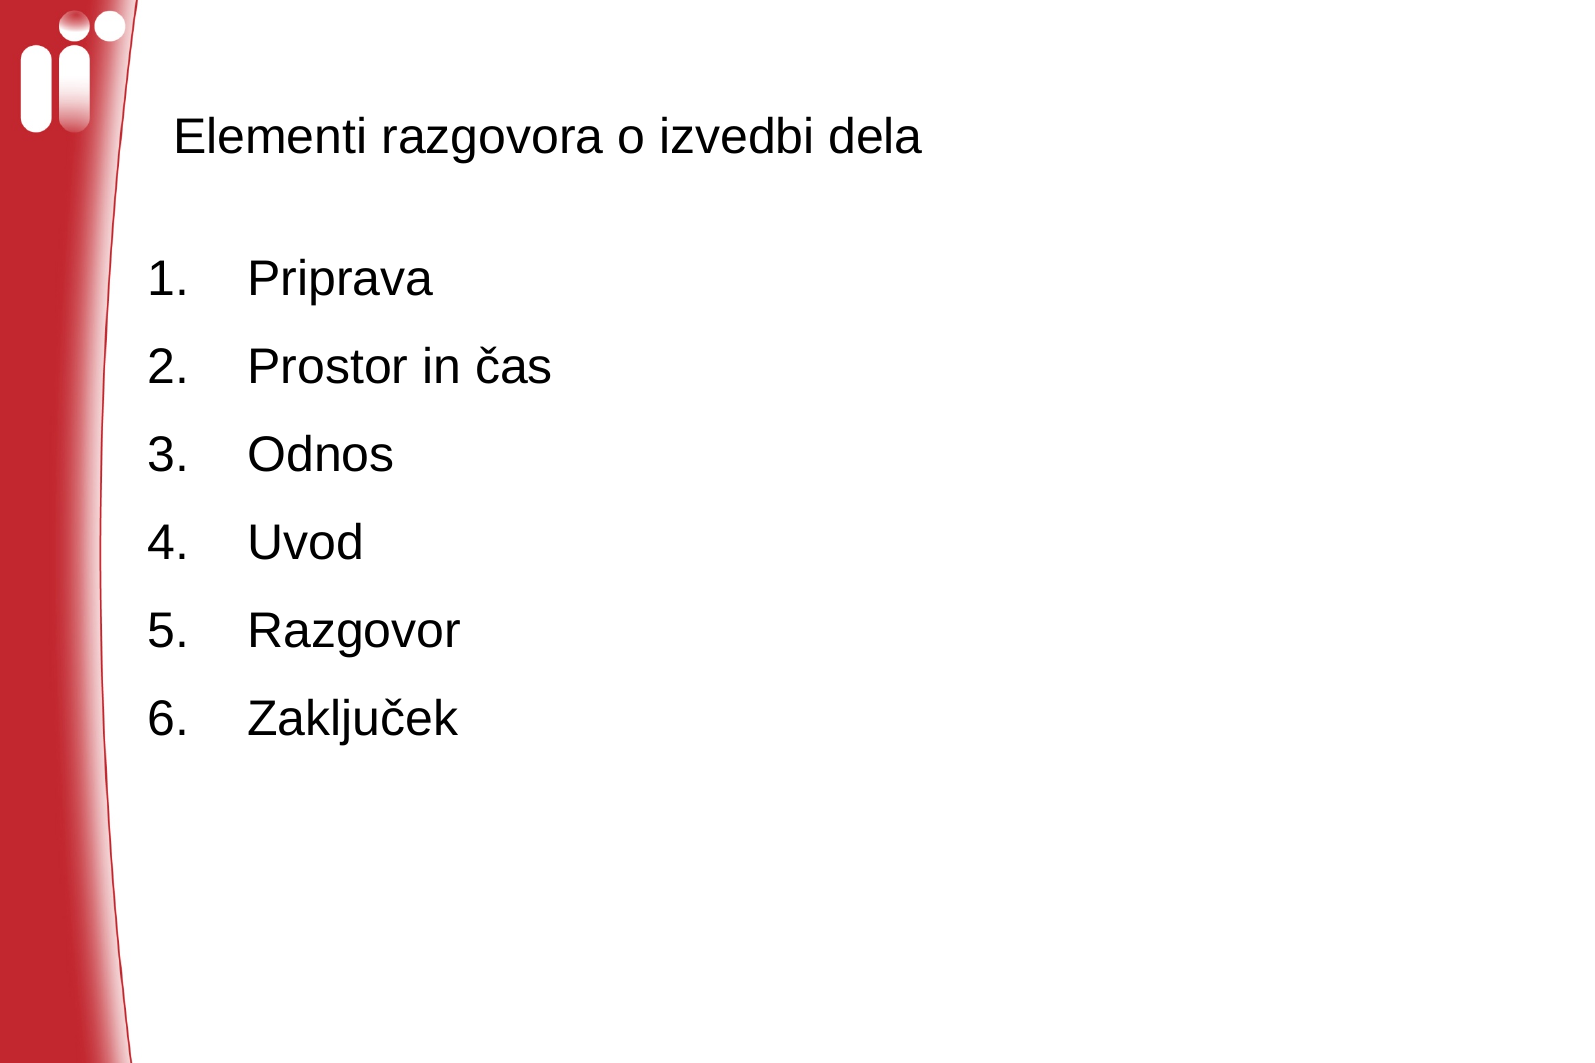

# Elementi razgovora o izvedbi dela
Priprava
Prostor in čas
Odnos
Uvod
Razgovor
Zaključek